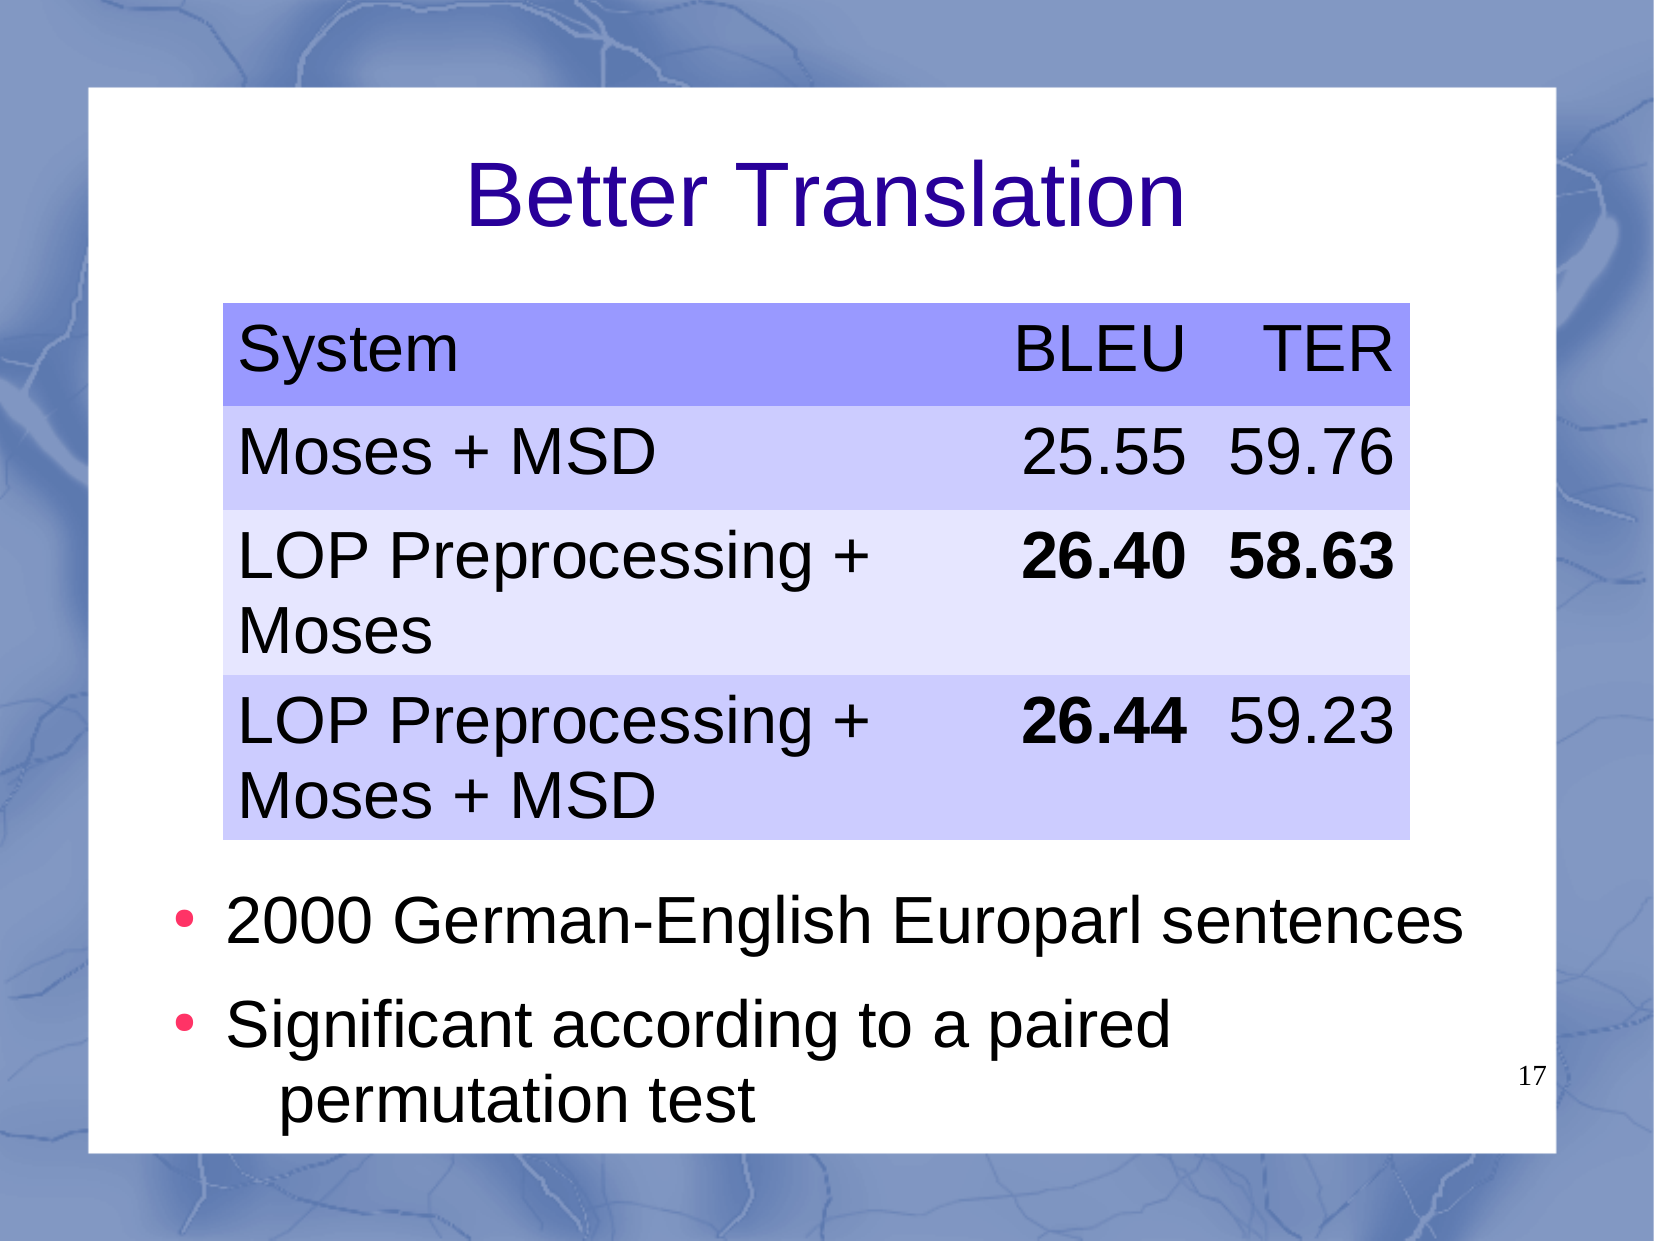

# Better Translation
| System | BLEU | TER |
| --- | --- | --- |
| Moses + MSD | 25.55 | 59.76 |
| LOP Preprocessing + Moses | 26.40 | 58.63 |
| LOP Preprocessing + Moses + MSD | 26.44 | 59.23 |
2000 German-English Europarl sentences
Significant according to a paired permutation test
17